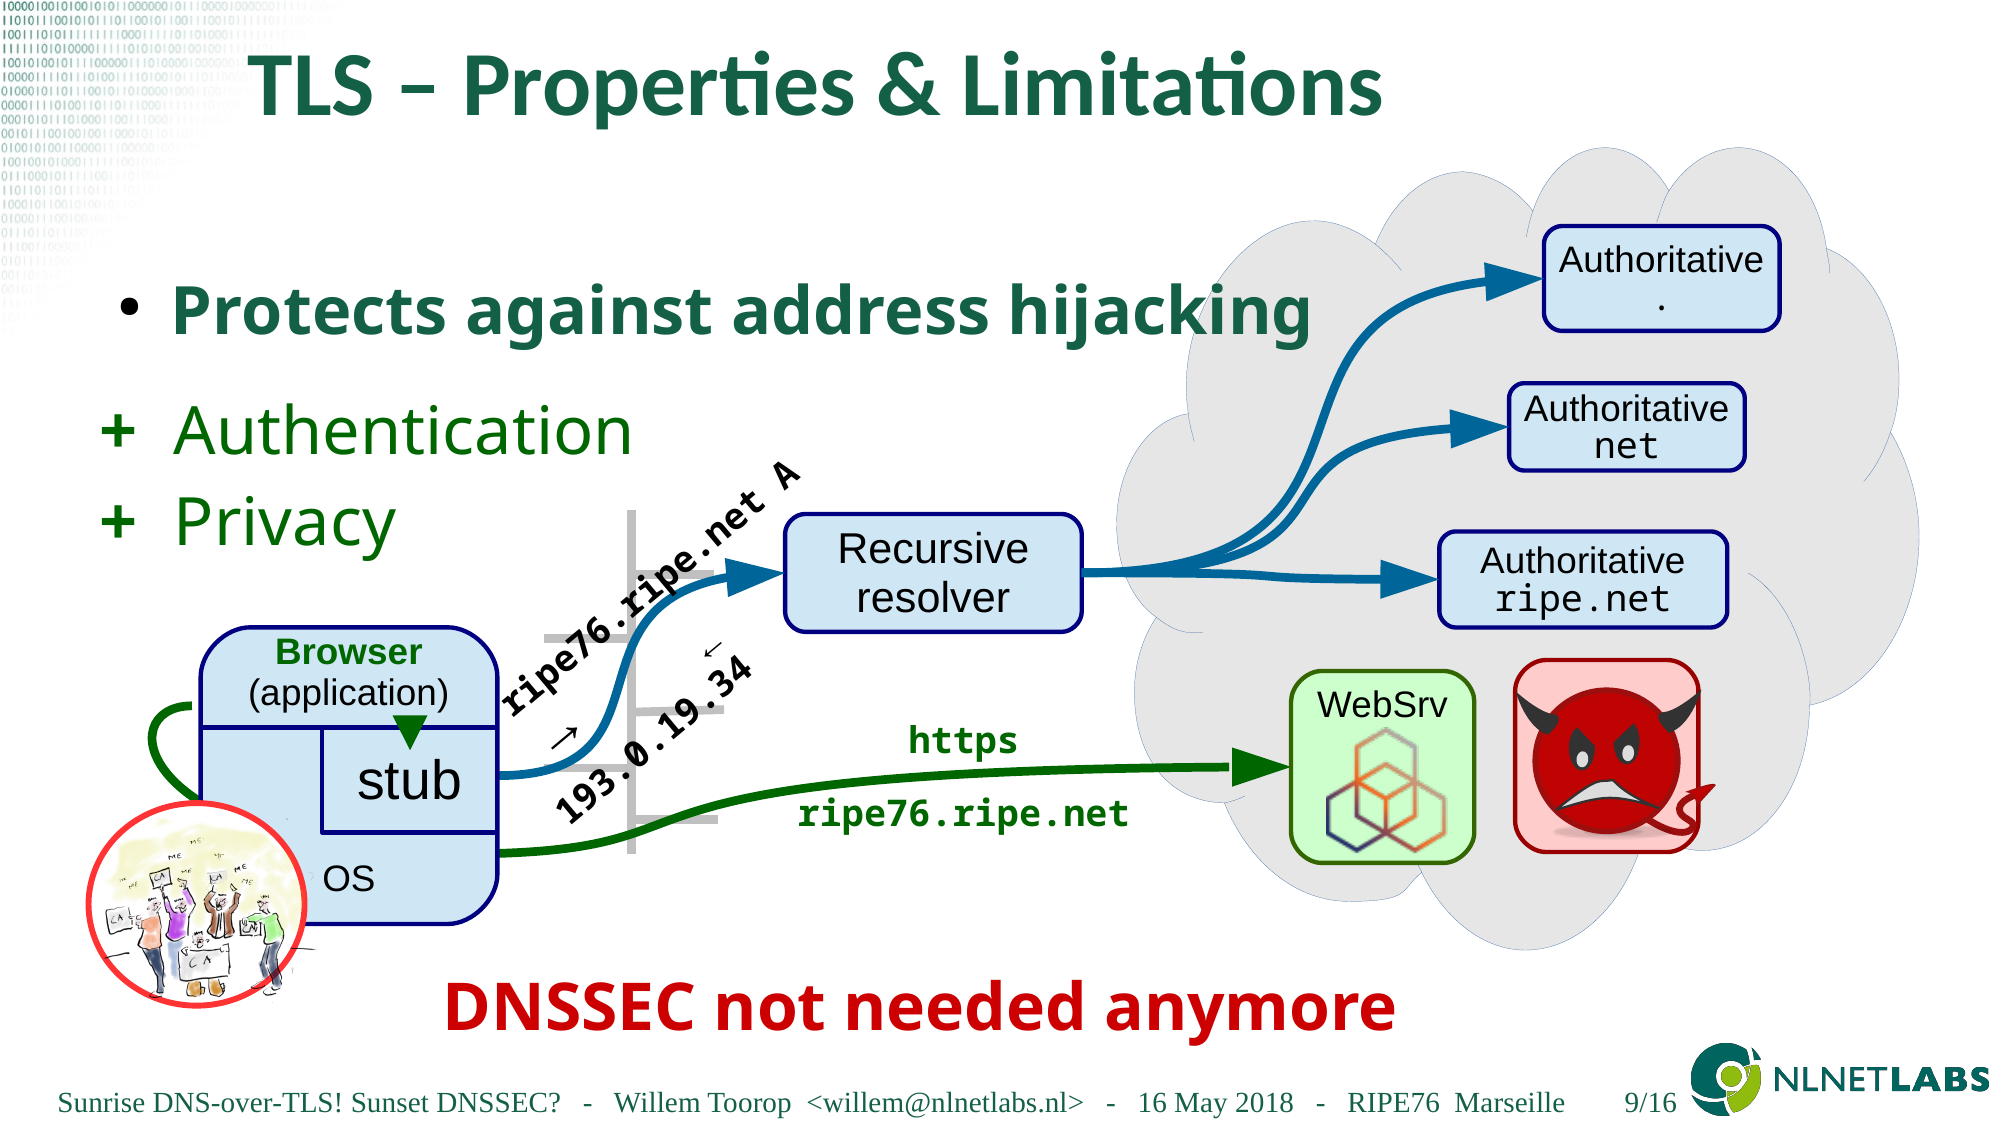

# TLS – Properties & Limitations
Protects against address hijacking
+	Authentication
+	Privacy
DNSSEC not needed anymore
Sunrise DNS-over-TLS! Sunset DNSSEC? - Willem Toorop <willem@nlnetlabs.nl> - 16 May 2018 - RIPE76 Marseille
9